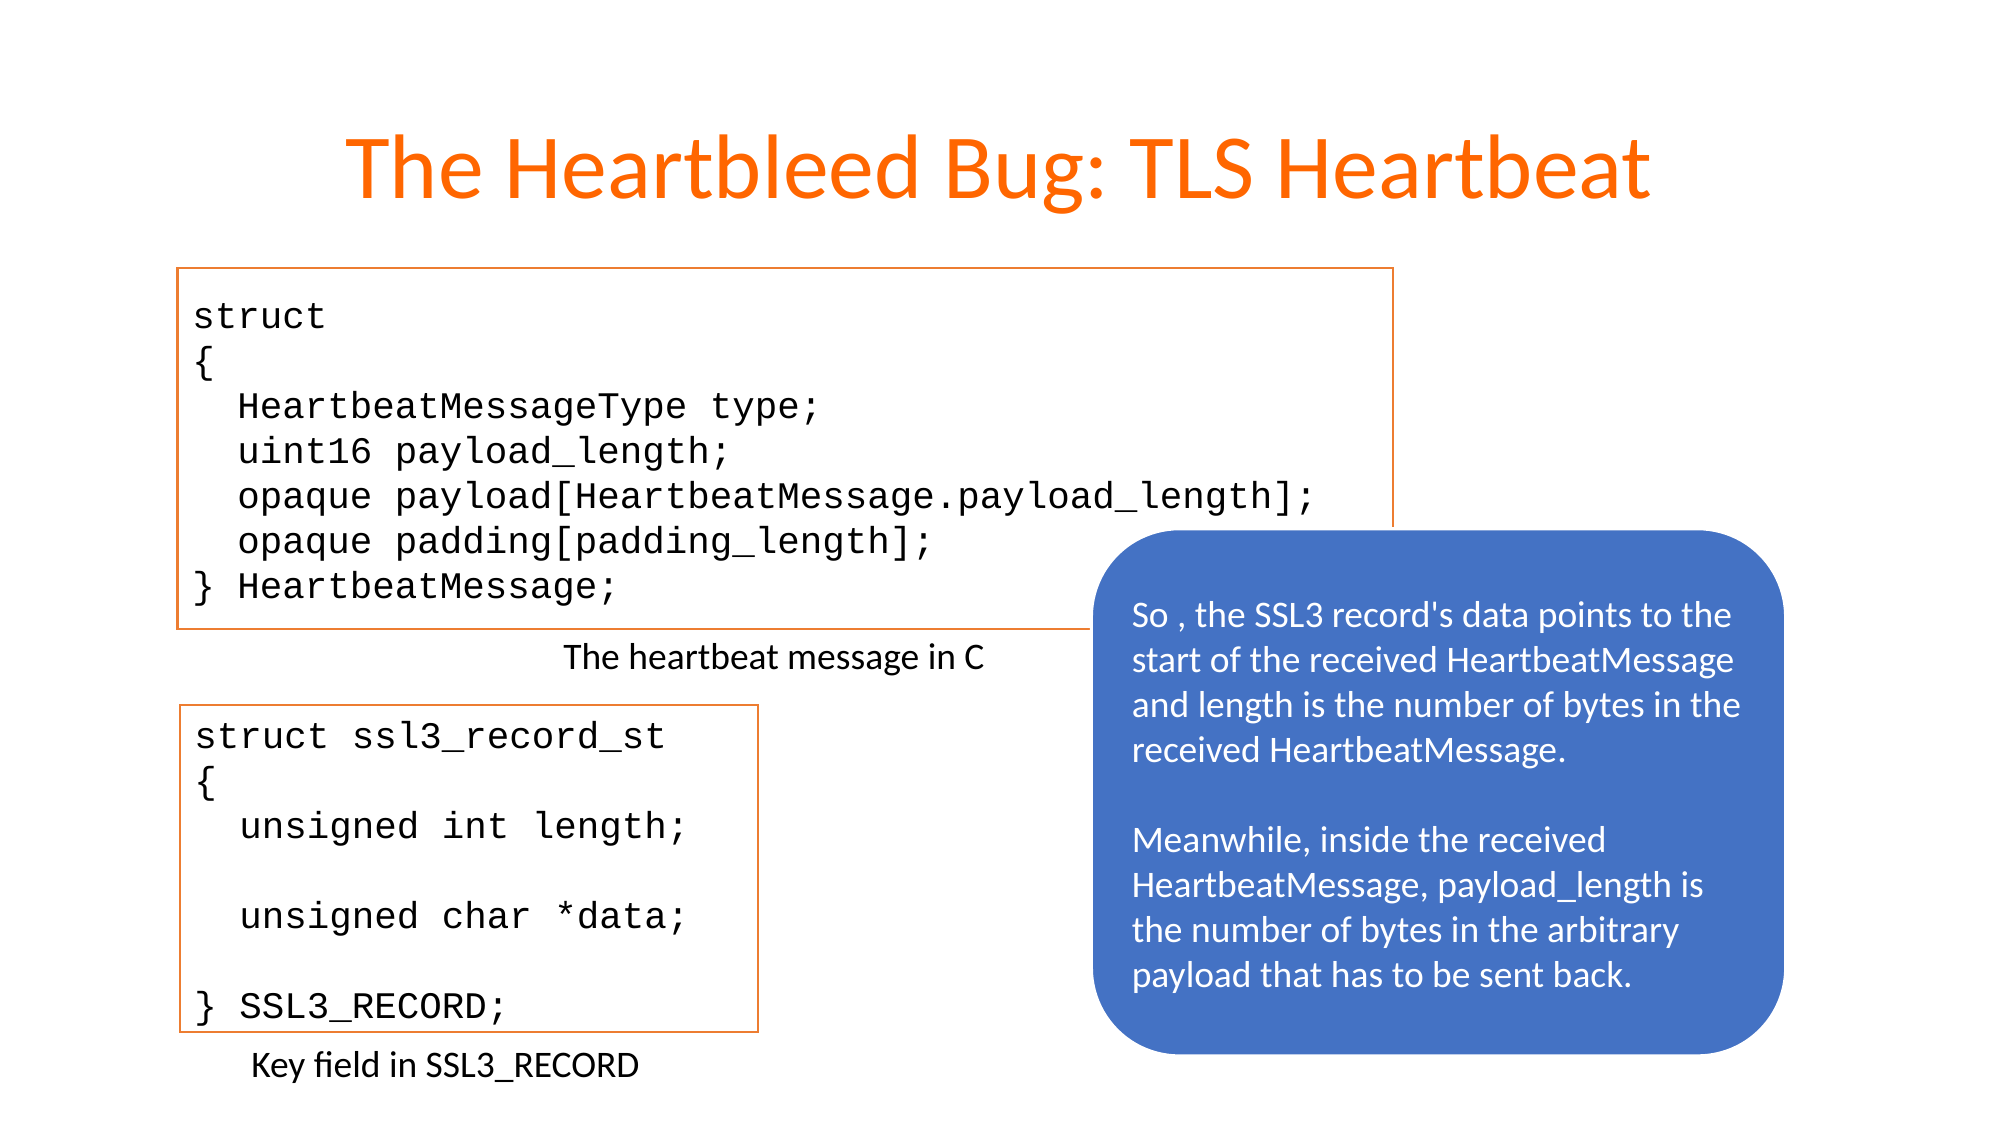

# The Heartbleed Bug: TLS Heartbeat
struct
{
 HeartbeatMessageType type;
 uint16 payload_length;
 opaque payload[HeartbeatMessage.payload_length];
 opaque padding[padding_length];
} HeartbeatMessage;
So , the SSL3 record's data points to the start of the received HeartbeatMessage and length is the number of bytes in the received HeartbeatMessage.
Meanwhile, inside the received HeartbeatMessage, payload_length is the number of bytes in the arbitrary payload that has to be sent back.
The heartbeat message in C
struct ssl3_record_st
{
 unsigned int length;
 unsigned char *data;
} SSL3_RECORD;
Key field in SSL3_RECORD